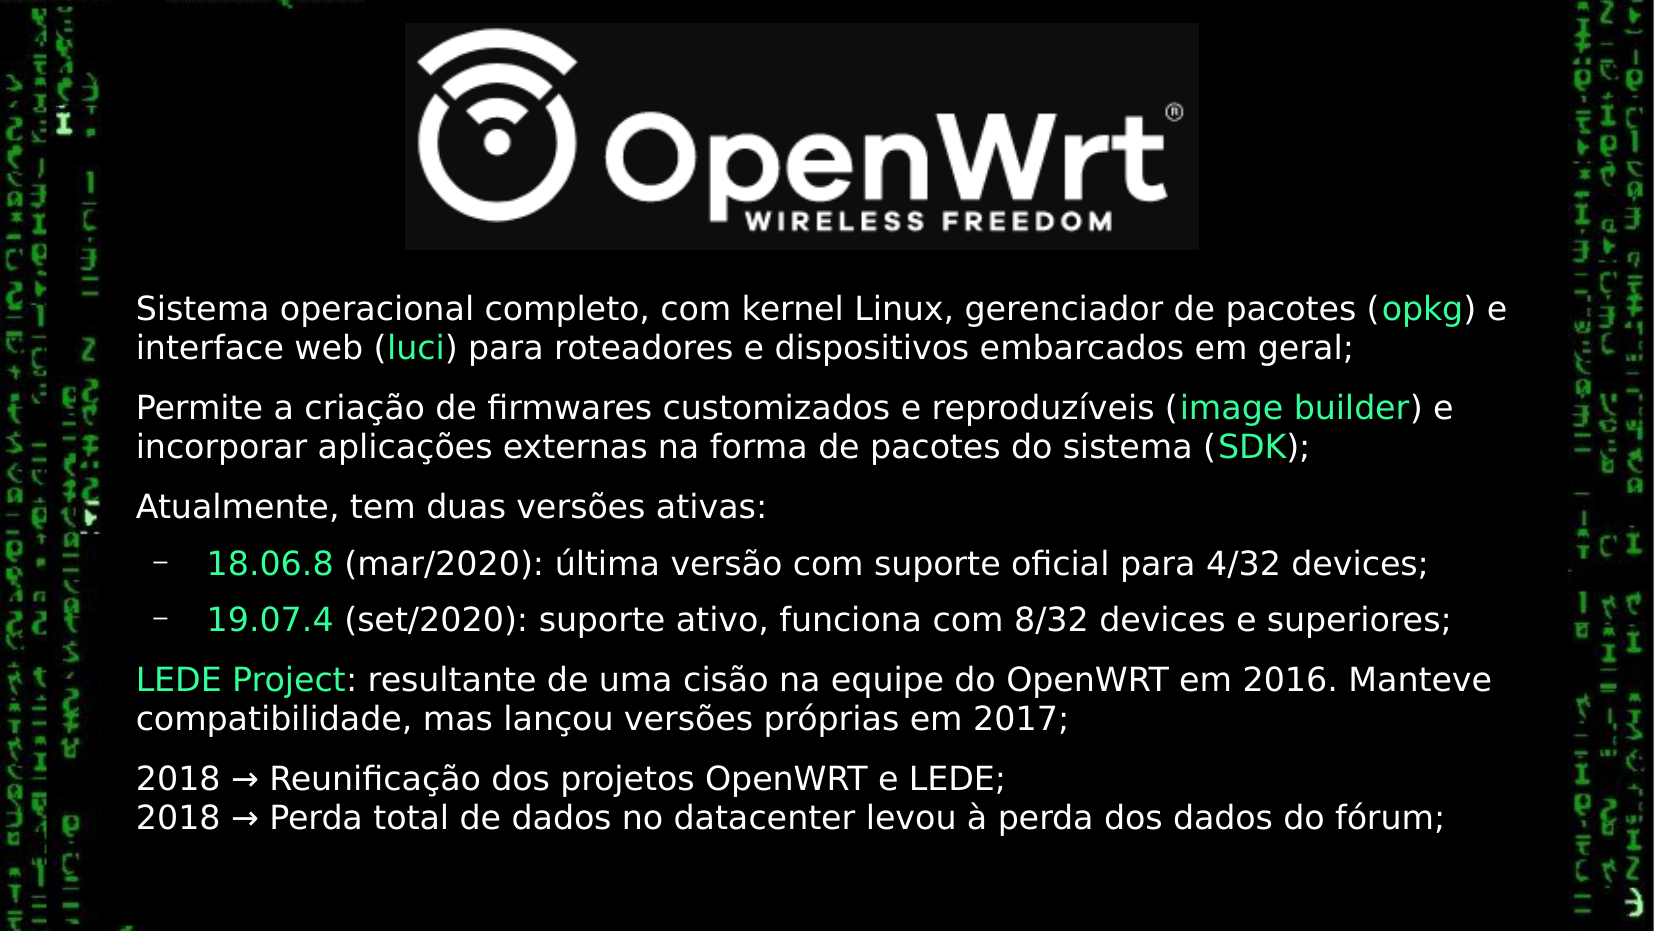

# Sistema operacional completo, com kernel Linux, gerenciador de pacotes (opkg) e interface web (luci) para roteadores e dispositivos embarcados em geral;
Permite a criação de firmwares customizados e reproduzíveis (image builder) e incorporar aplicações externas na forma de pacotes do sistema (SDK);
Atualmente, tem duas versões ativas:
18.06.8 (mar/2020): última versão com suporte oficial para 4/32 devices;
19.07.4 (set/2020): suporte ativo, funciona com 8/32 devices e superiores;
LEDE Project: resultante de uma cisão na equipe do OpenWRT em 2016. Manteve compatibilidade, mas lançou versões próprias em 2017;
2018 → Reunificação dos projetos OpenWRT e LEDE;
2018 → Perda total de dados no datacenter levou à perda dos dados do fórum;